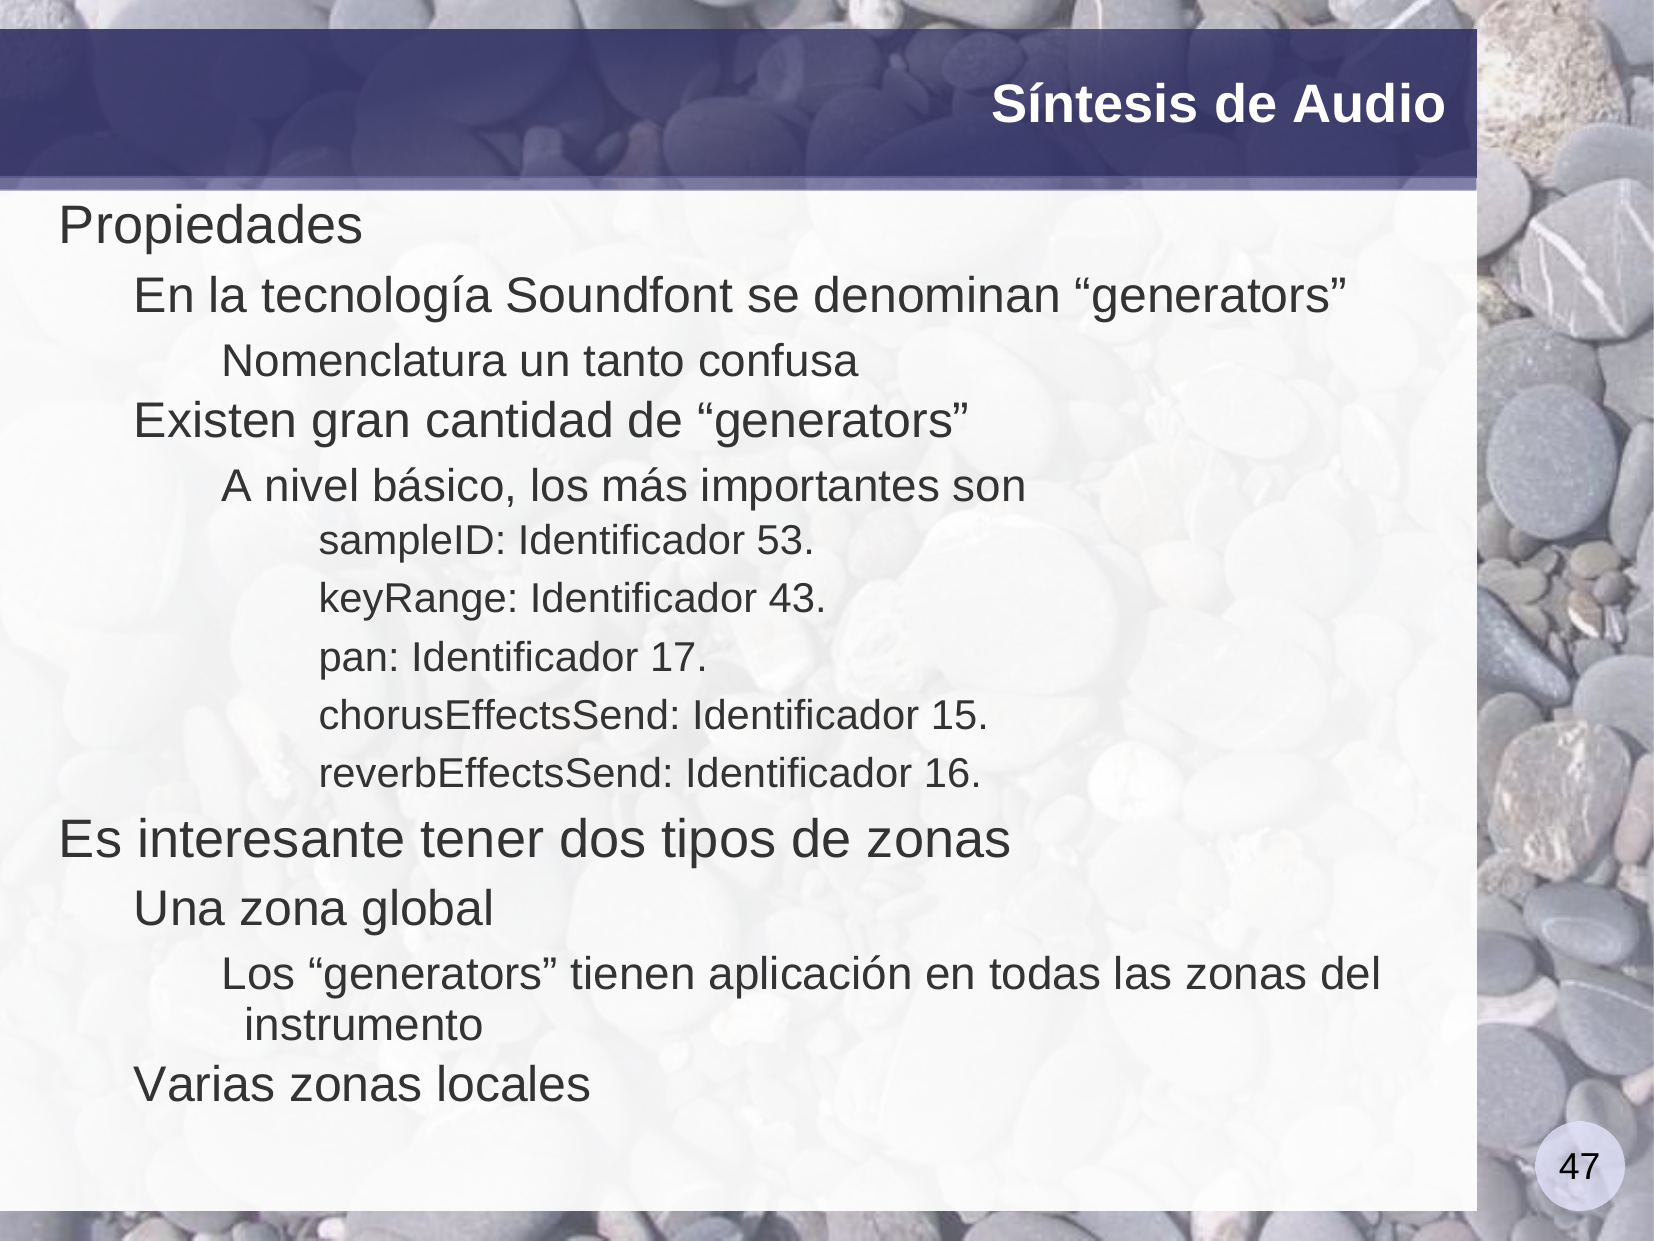

# Síntesis de Audio
Propiedades
En la tecnología Soundfont se denominan “generators”
 Nomenclatura un tanto confusa
Existen gran cantidad de “generators”
 A nivel básico, los más importantes son
 sampleID: Identificador 53.
 keyRange: Identificador 43.
 pan: Identificador 17.
 chorusEffectsSend: Identificador 15.
 reverbEffectsSend: Identificador 16.
Es interesante tener dos tipos de zonas
Una zona global
 Los “generators” tienen aplicación en todas las zonas del instrumento
Varias zonas locales